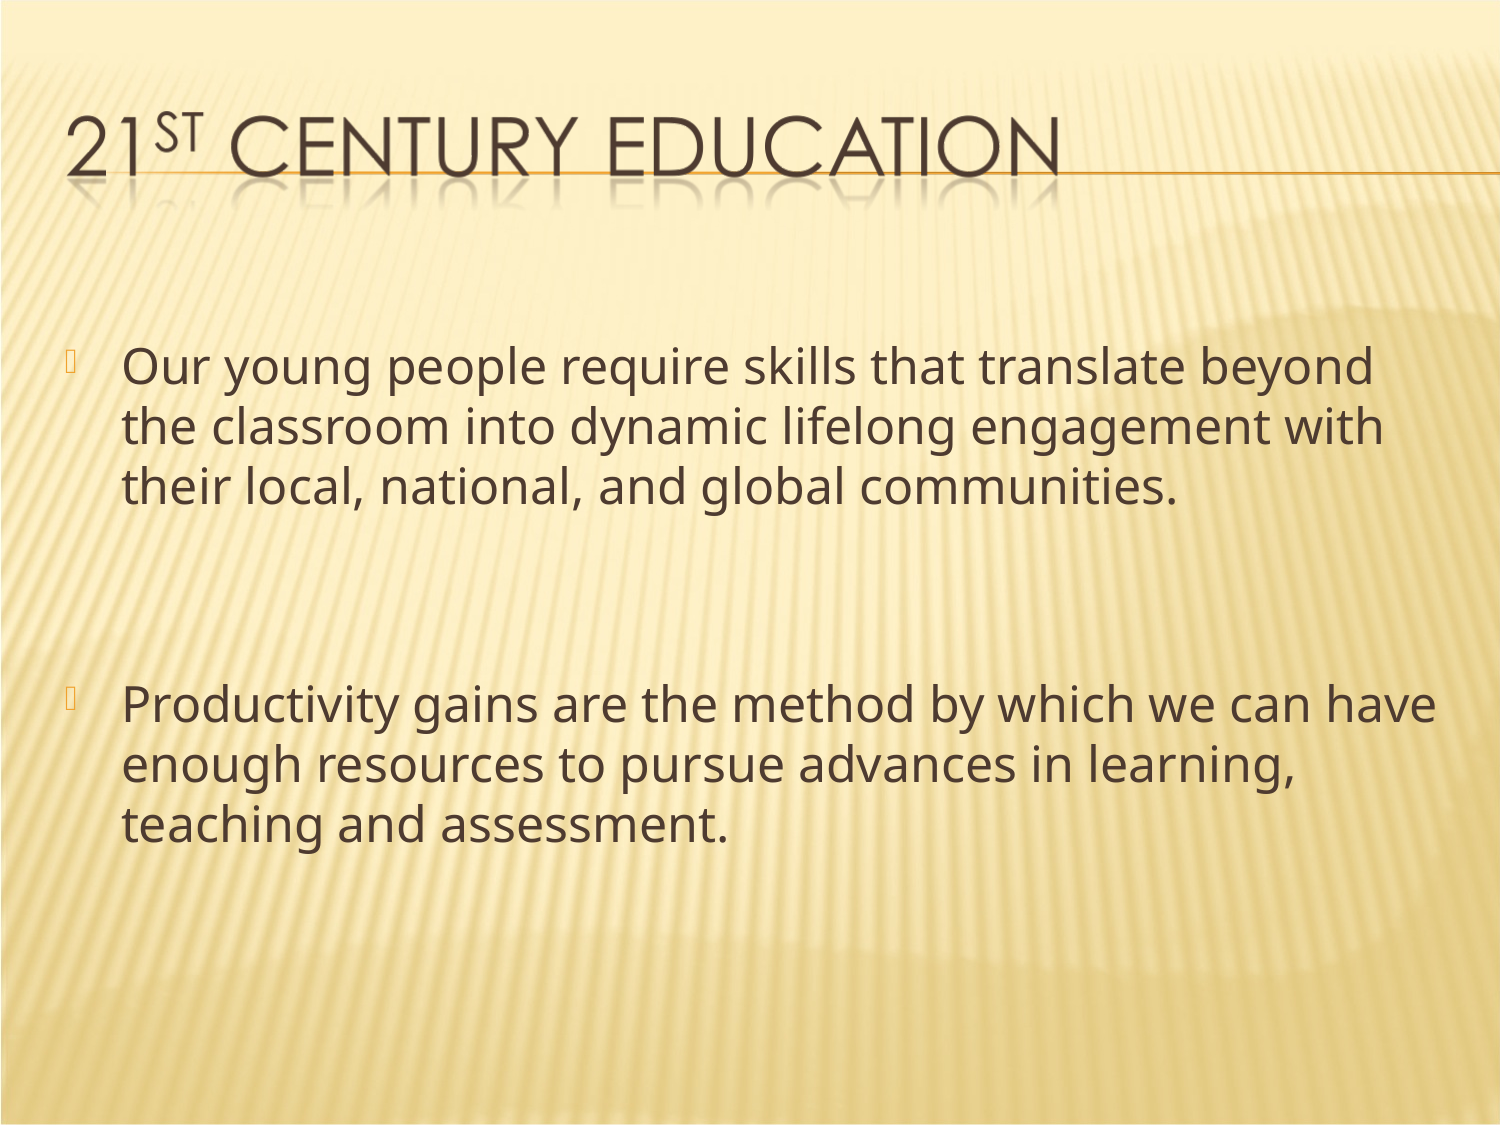

# Our young people require skills that translate beyond the classroom into dynamic lifelong engagement with their local, national, and global communities.
Productivity gains are the method by which we can have enough resources to pursue advances in learning, teaching and assessment.